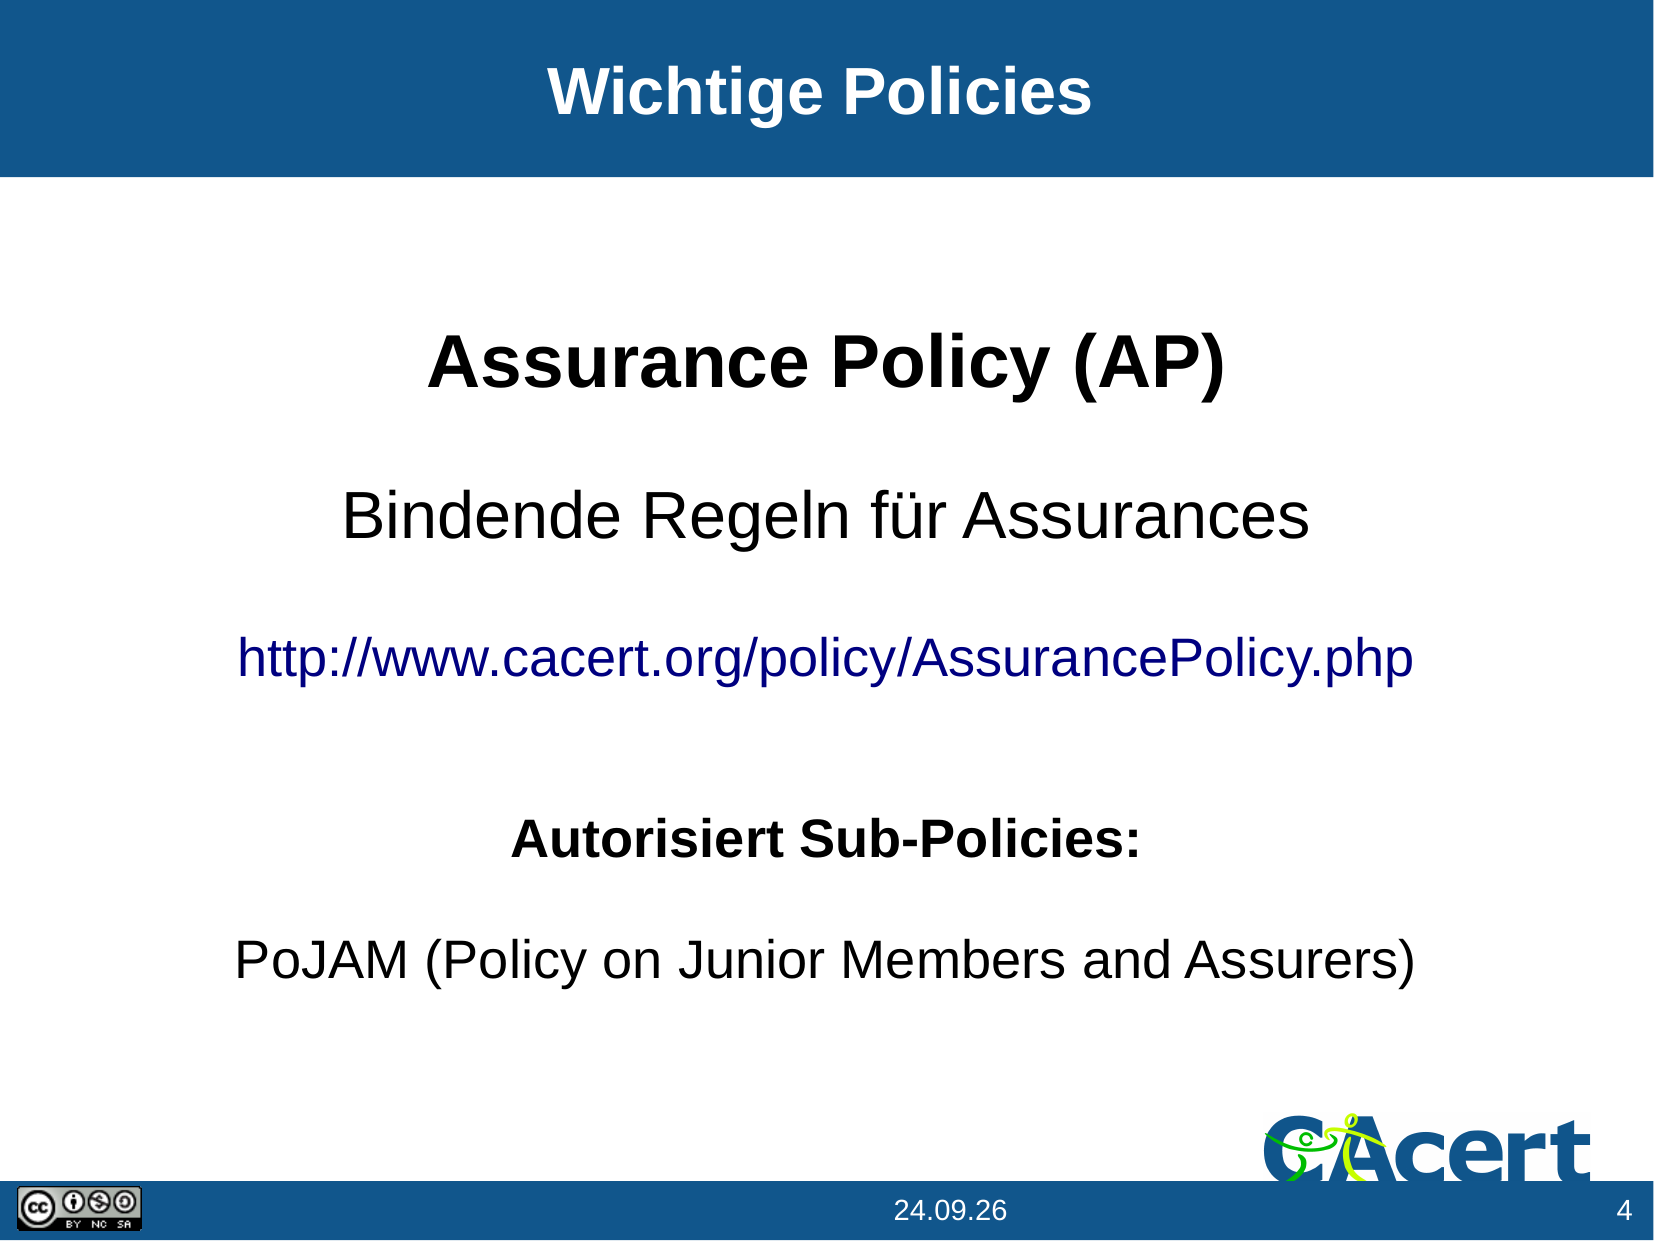

# Wichtige Policies
Assurance Policy (AP)
Bindende Regeln für Assurances
http://www.cacert.org/policy/AssurancePolicy.php
Autorisiert Sub-Policies:
PoJAM (Policy on Junior Members and Assurers)